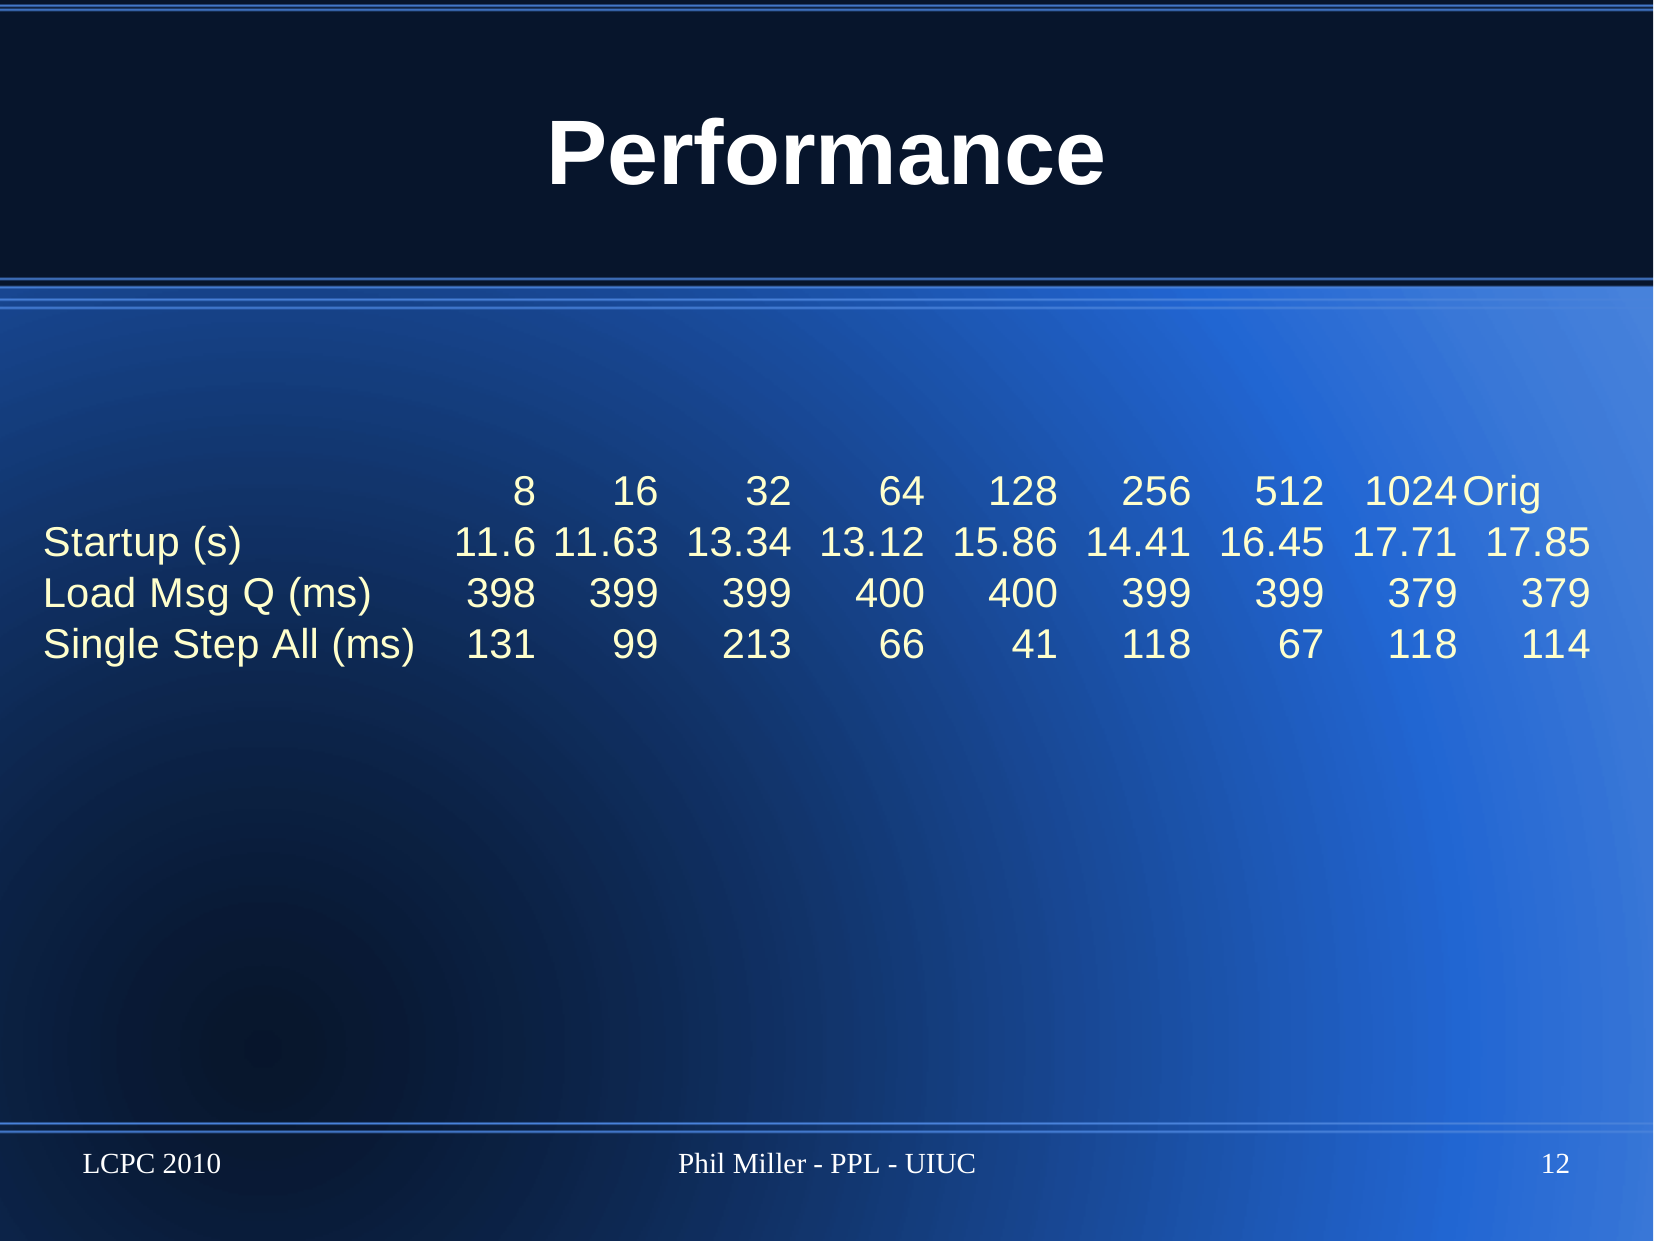

# Performance
LCPC 2010
Phil Miller - PPL - UIUC
12